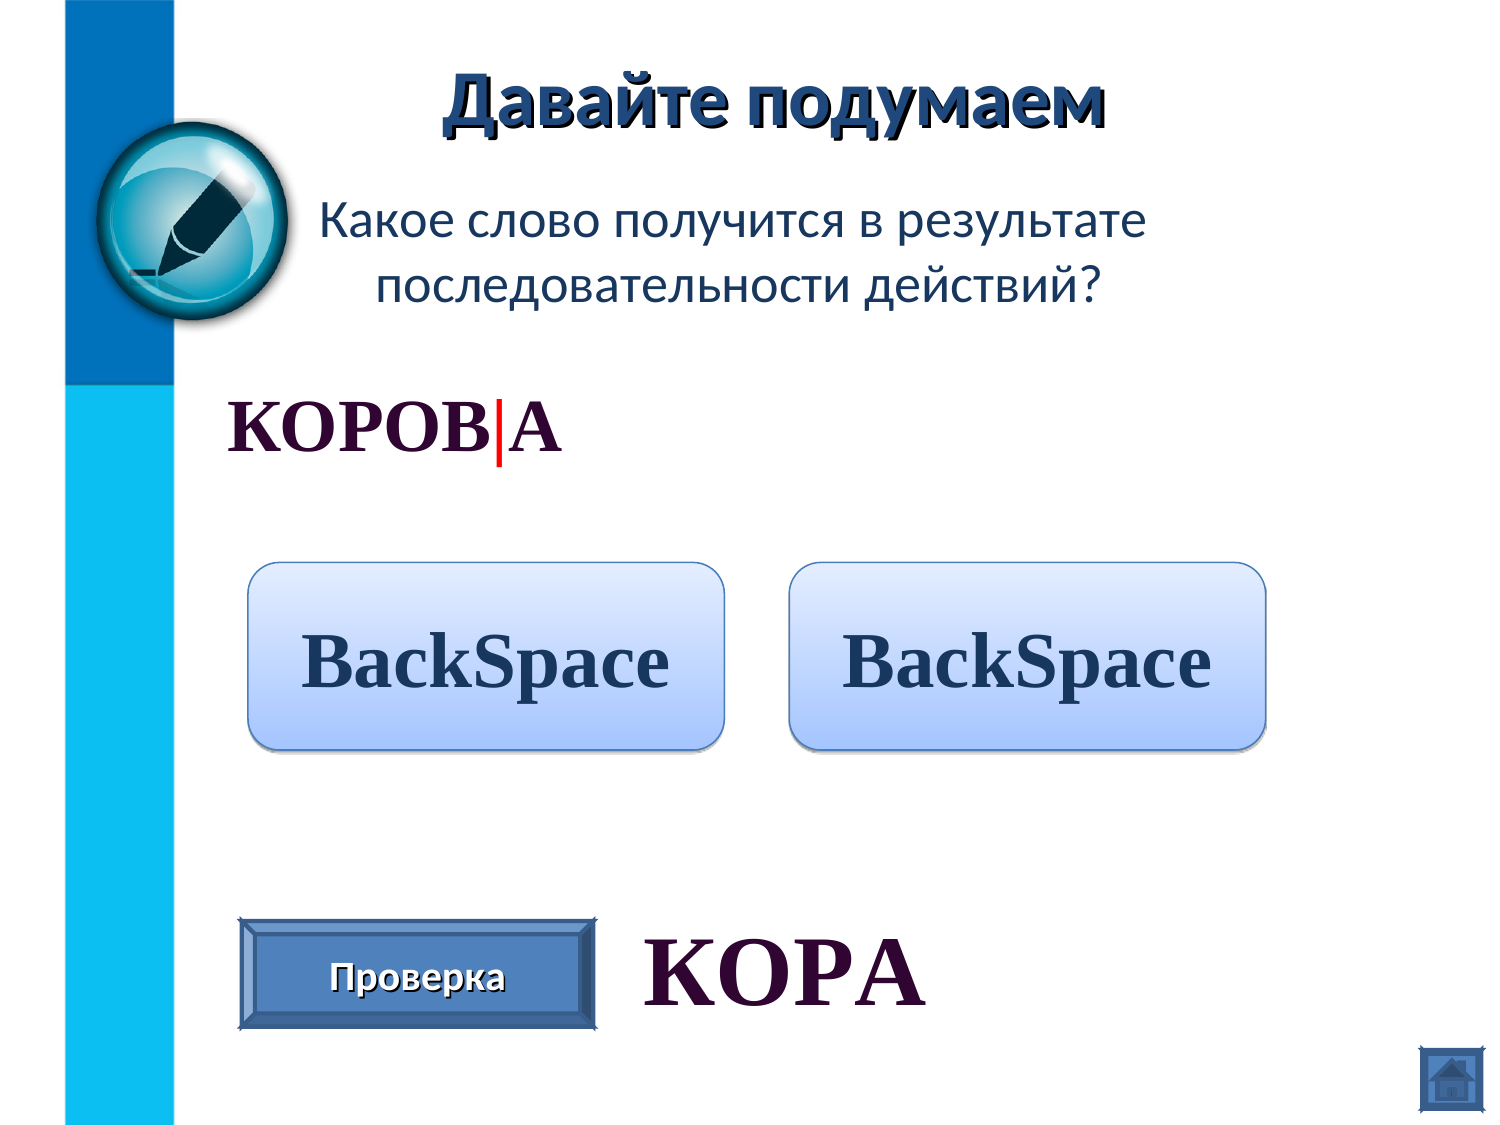

Давайте подумаем
Какое слово получится в результате последовательности действий?
# КОРОВ|А
BackSpace
BackSpace
КОРА
Проверка